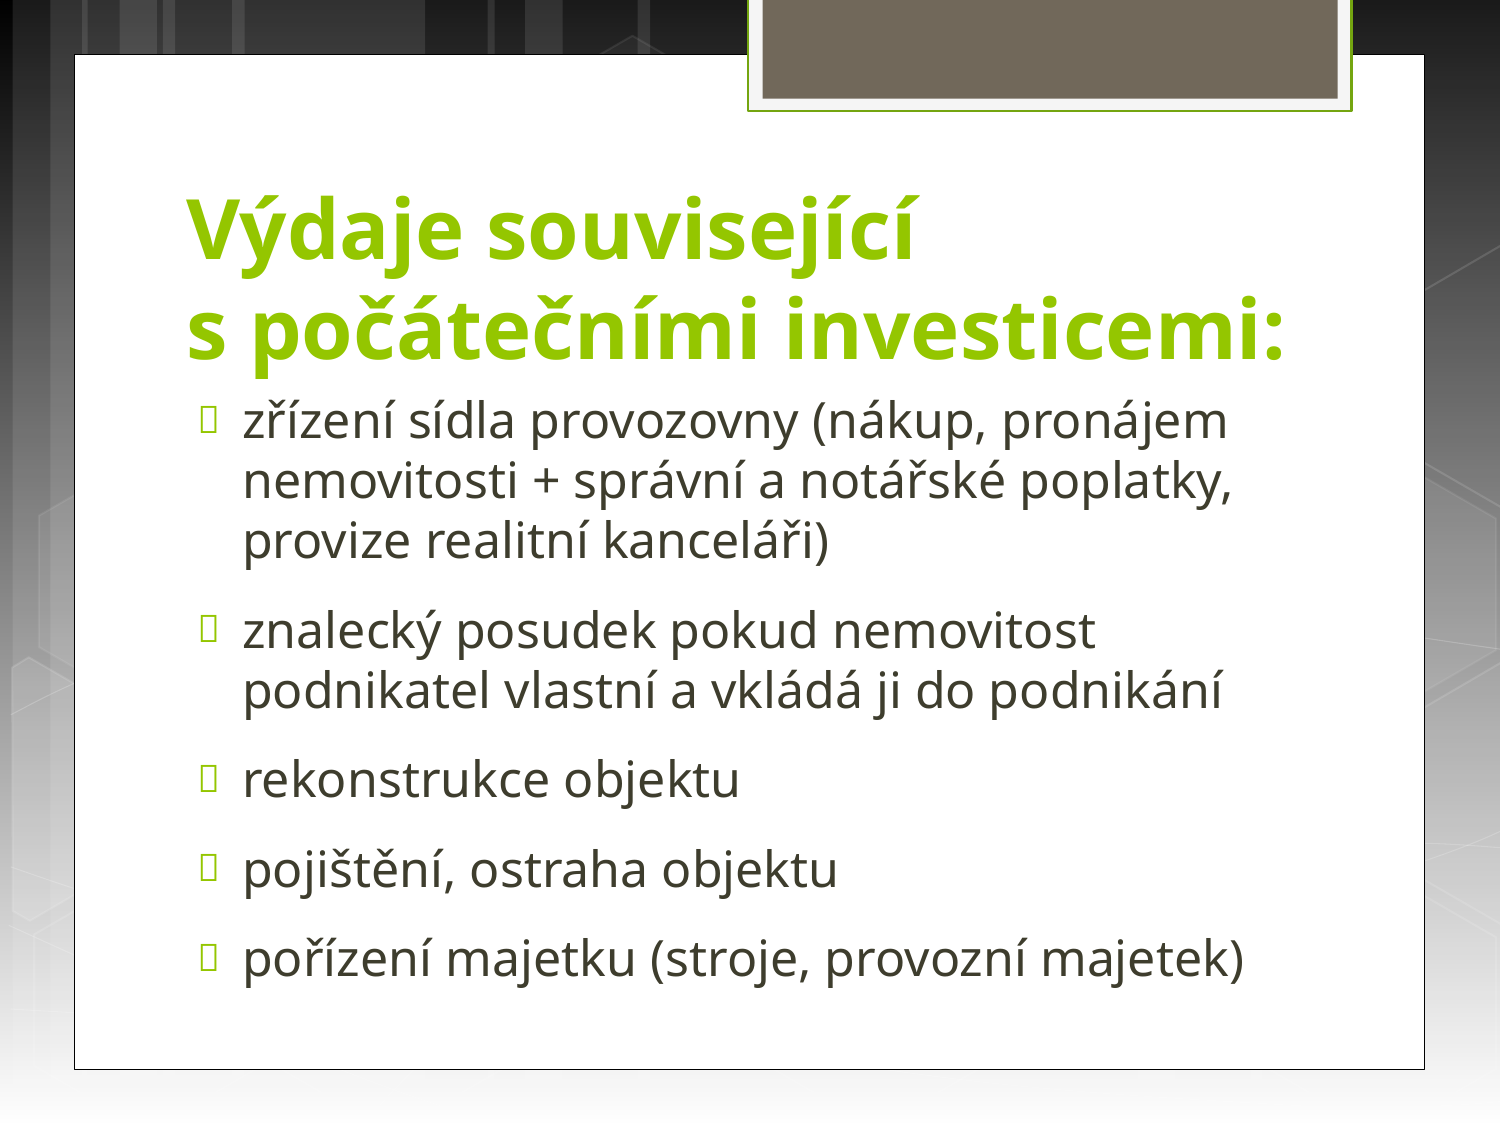

# Výdaje související s počátečními investicemi:
zřízení sídla provozovny (nákup, pronájem nemovitosti + správní a notářské poplatky, provize realitní kanceláři)
znalecký posudek pokud nemovitost podnikatel vlastní a vkládá ji do podnikání
rekonstrukce objektu
pojištění, ostraha objektu
pořízení majetku (stroje, provozní majetek)